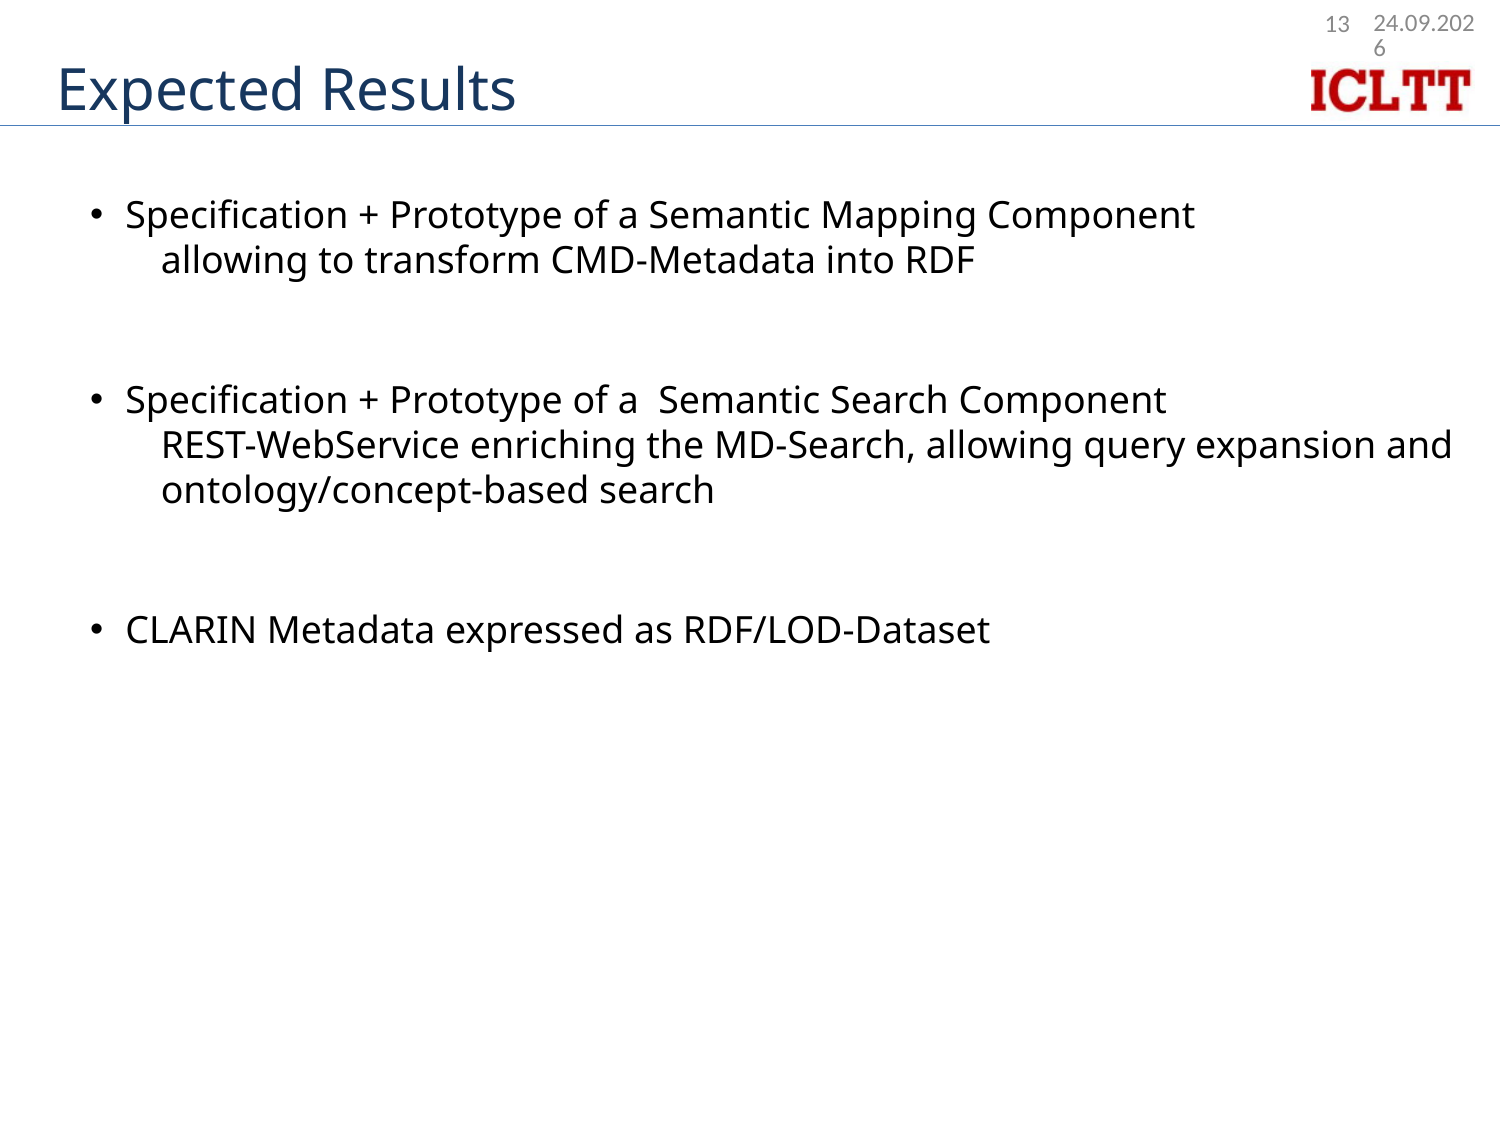

13
# Expected Results
Specification + Prototype of a Semantic Mapping Component
allowing to transform CMD-Metadata into RDF
Specification + Prototype of a Semantic Search Component
REST-WebService enriching the MD-Search, allowing query expansion and ontology/concept-based search
CLARIN Metadata expressed as RDF/LOD-Dataset